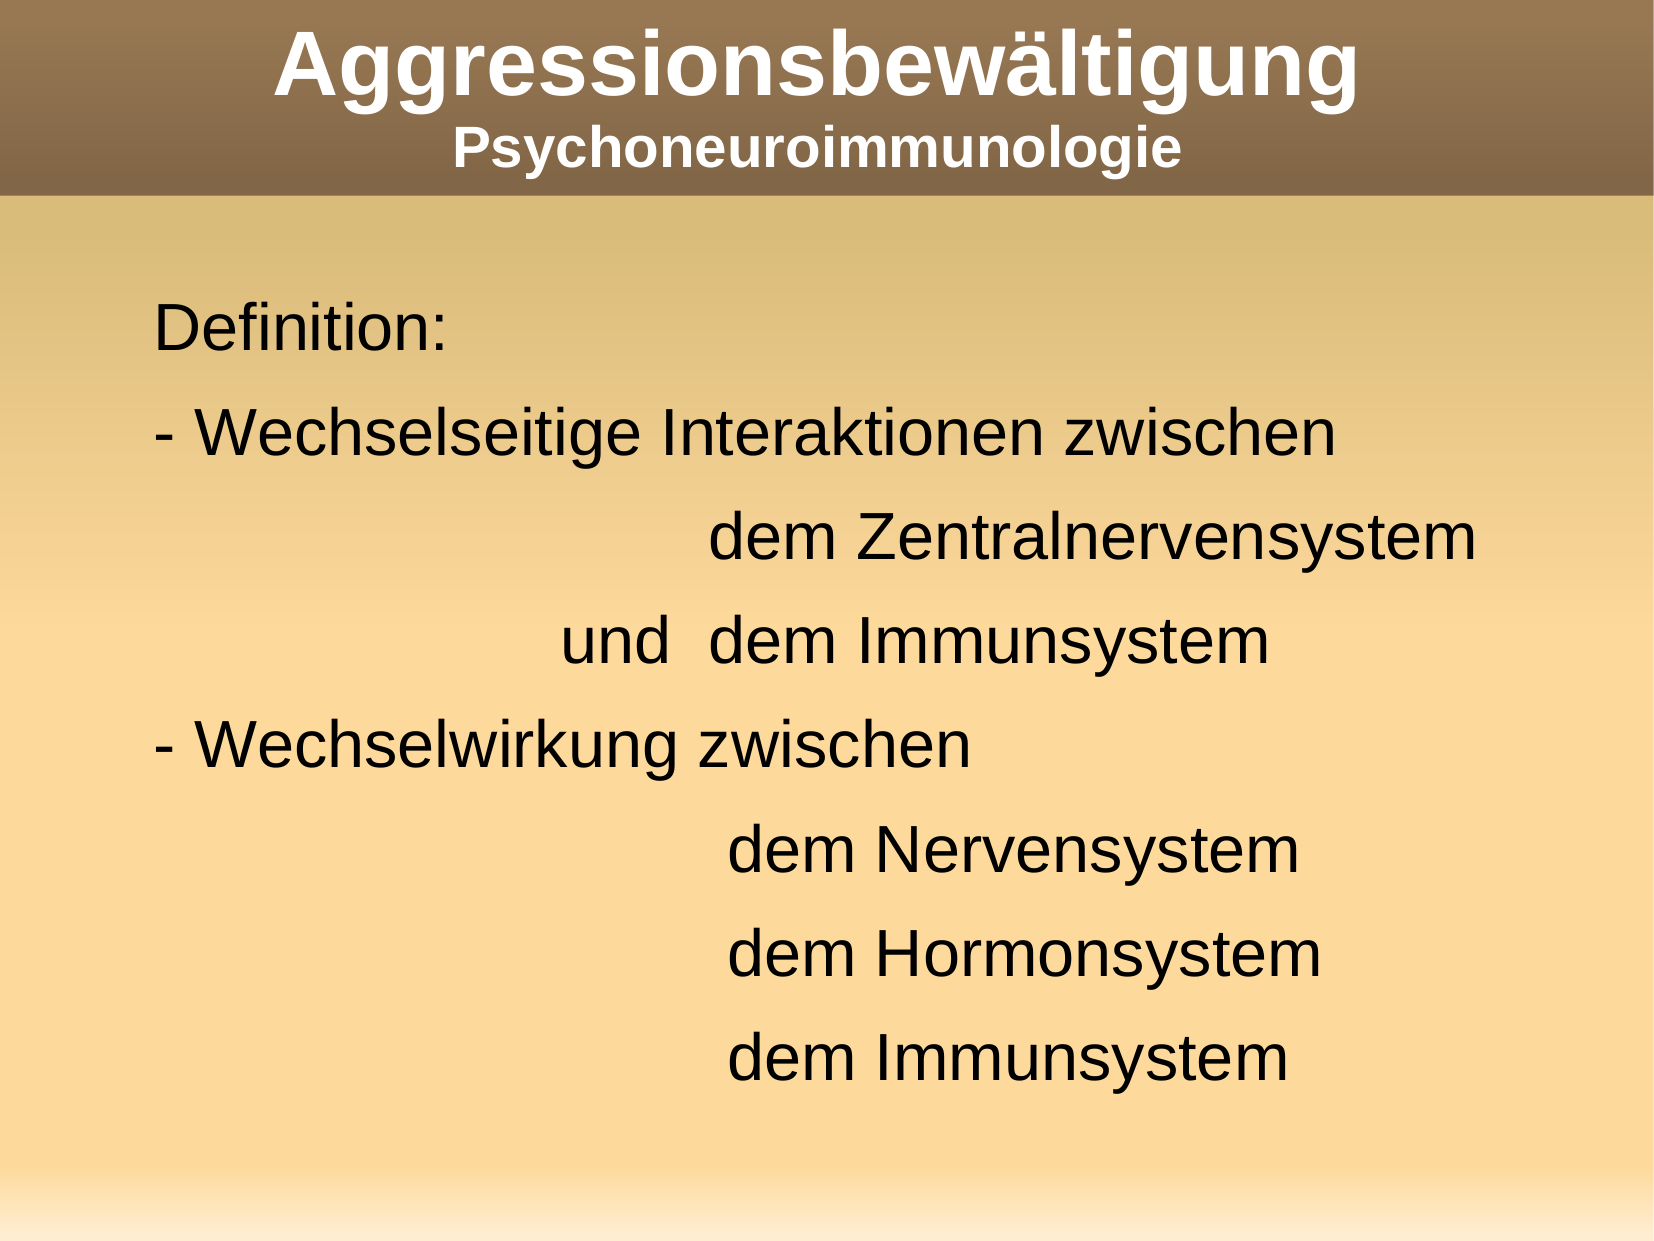

# Aggressionsbewältigung Psychoneuroimmunologie
Definition:
- Wechselseitige Interaktionen zwischen
 dem Zentralnervensystem
 und dem Immunsystem
- Wechselwirkung zwischen
 dem Nervensystem
 dem Hormonsystem
 dem Immunsystem